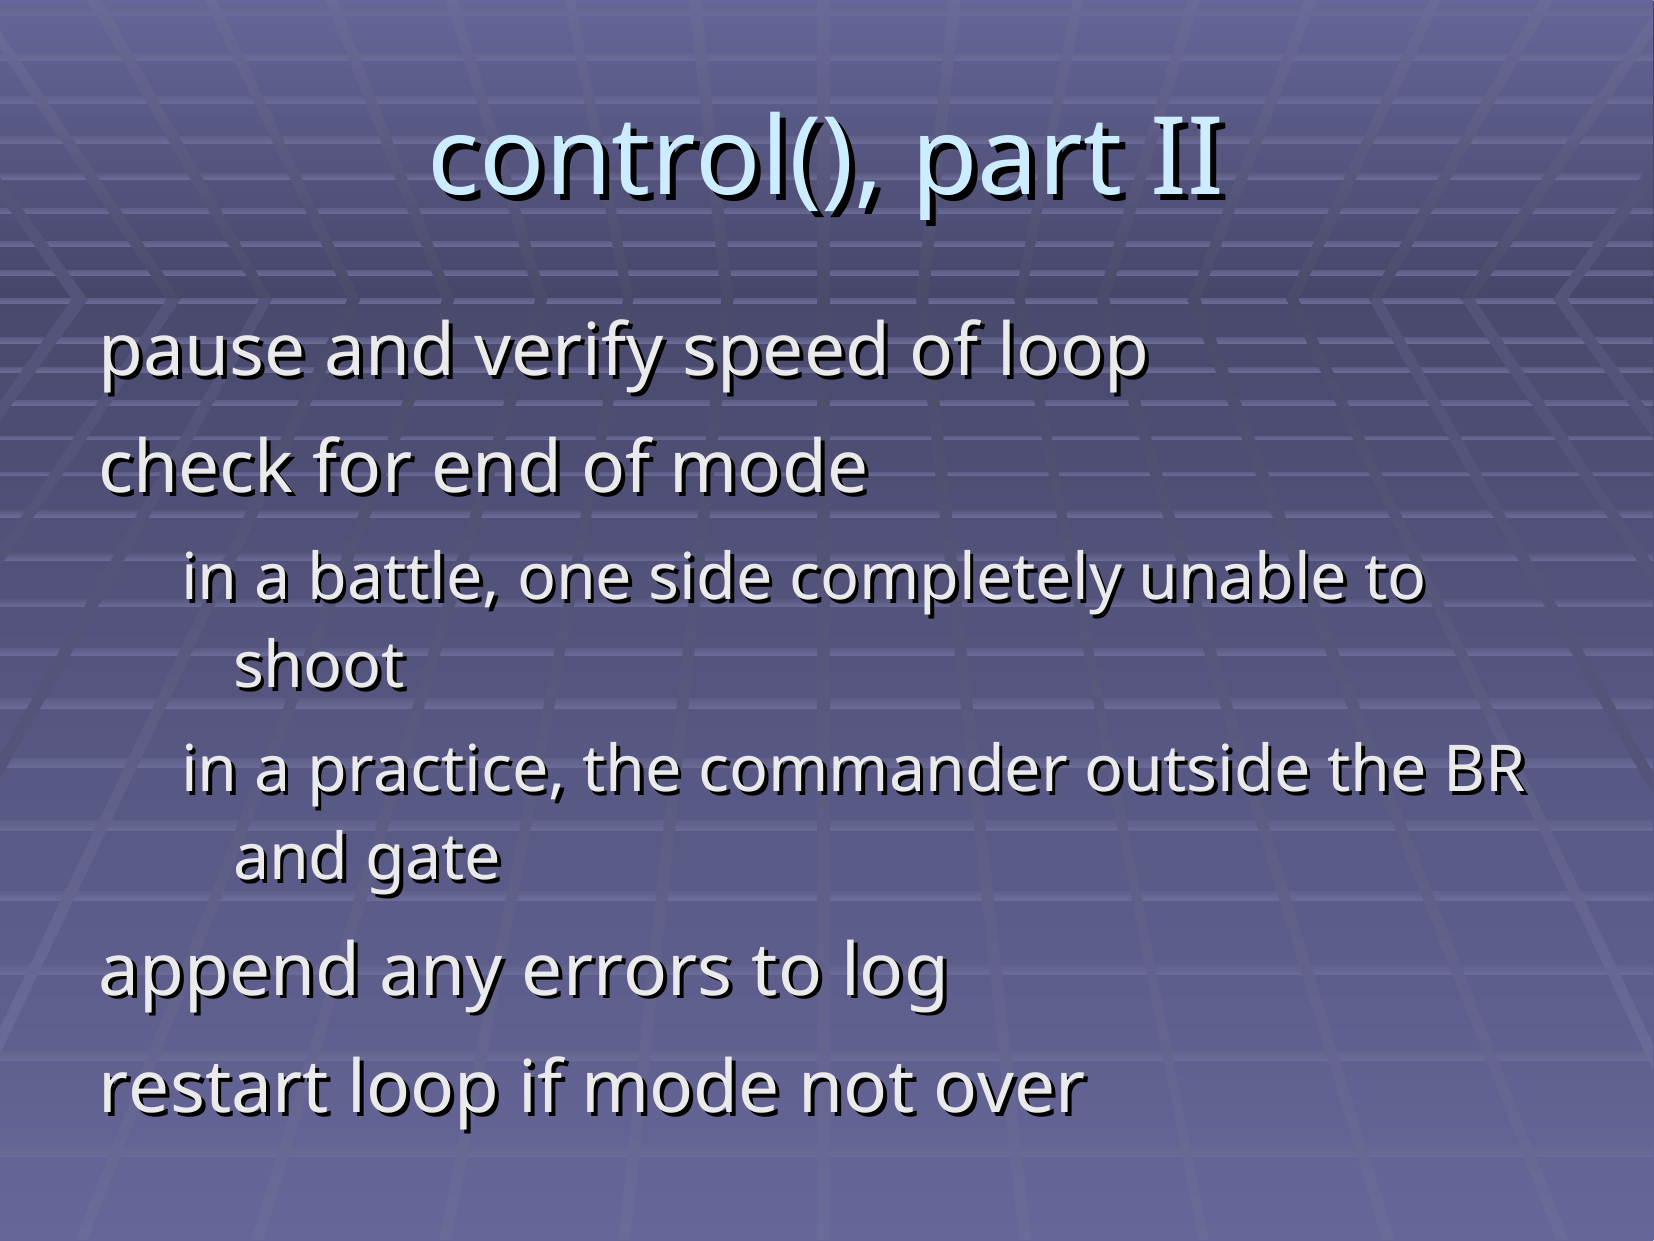

# control(), part II
pause and verify speed of loop
check for end of mode
in a battle, one side completely unable to shoot
in a practice, the commander outside the BR and gate
append any errors to log
restart loop if mode not over